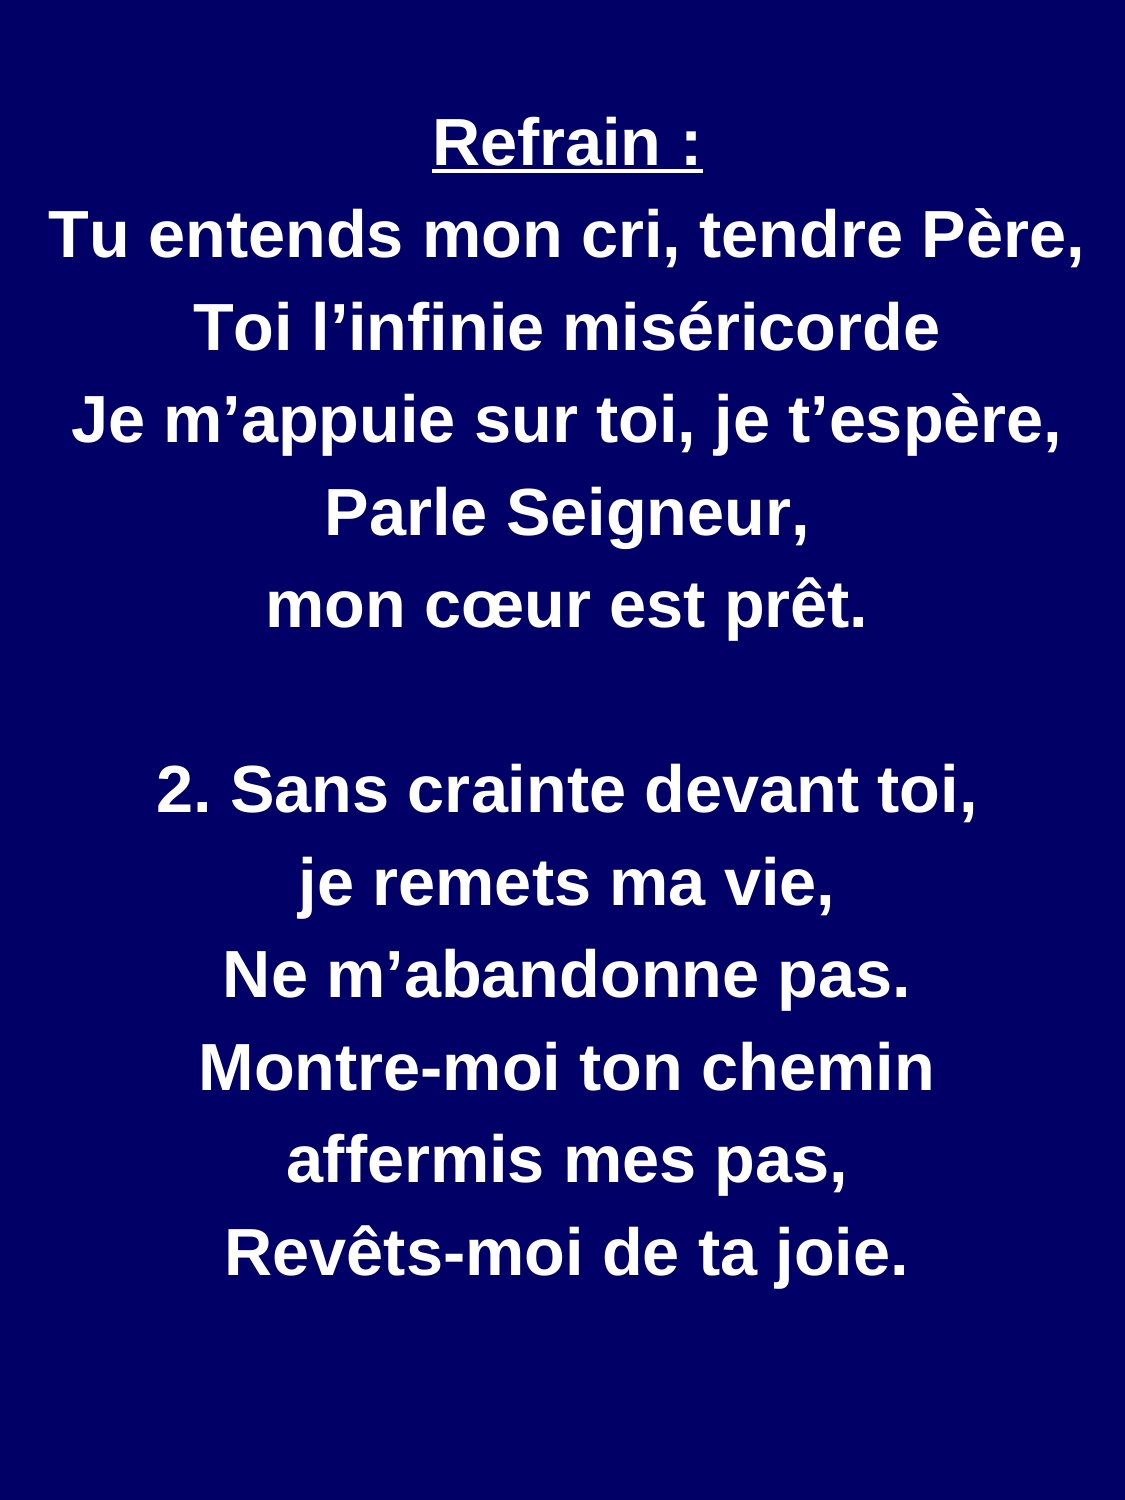

Refrain :
Tu entends mon cri, tendre Père,
Toi l’infinie miséricorde
Je m’appuie sur toi, je t’espère,
Parle Seigneur,
mon cœur est prêt.
2. Sans crainte devant toi,
je remets ma vie,
Ne m’abandonne pas.
Montre-moi ton chemin
affermis mes pas,
Revêts-moi de ta joie.